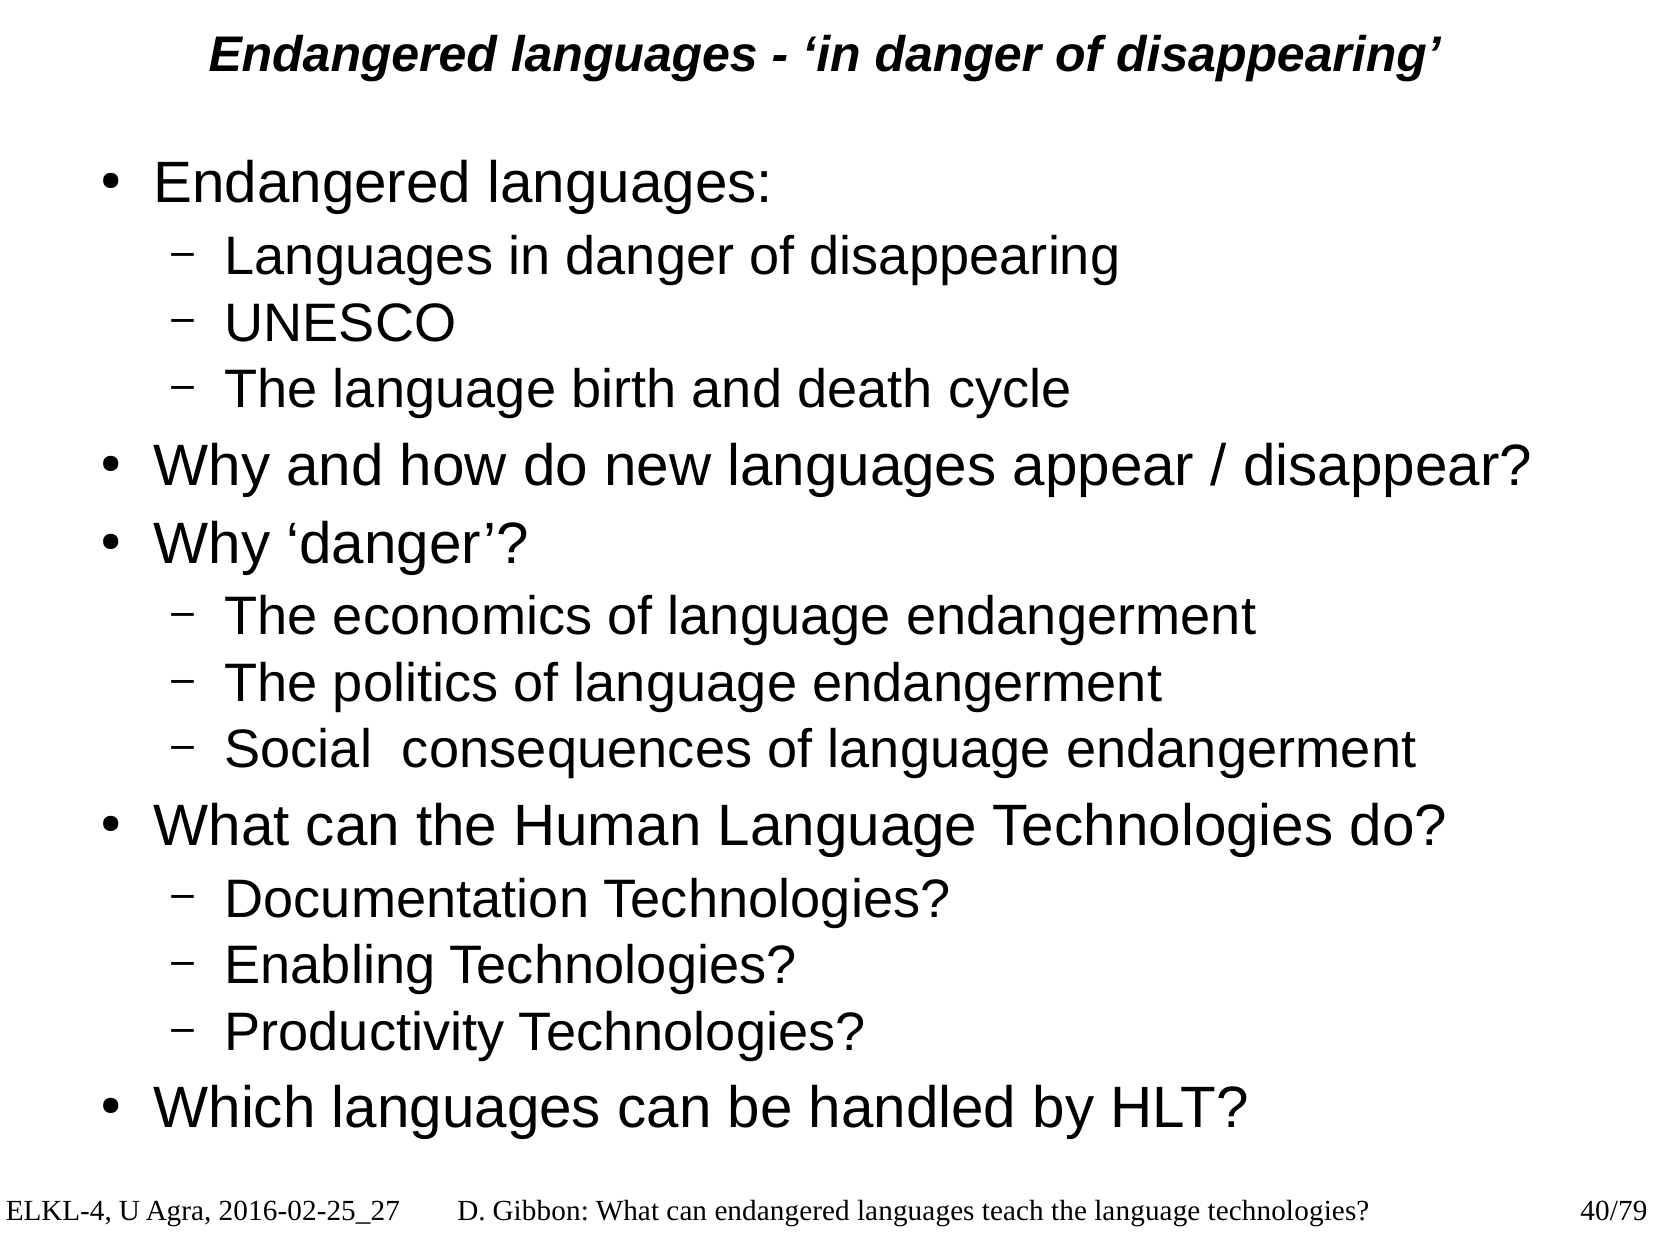

# Endangered languages - ‘in danger of disappearing’
Endangered languages:
Languages in danger of disappearing
UNESCO
The language birth and death cycle
Why and how do new languages appear / disappear?
Why ‘danger’?
The economics of language endangerment
The politics of language endangerment
Social consequences of language endangerment
What can the Human Language Technologies do?
Documentation Technologies?
Enabling Technologies?
Productivity Technologies?
Which languages can be handled by HLT?
ELKL-4, U Agra, 2016-02-25_27
D. Gibbon: What can endangered languages teach the language technologies?
40